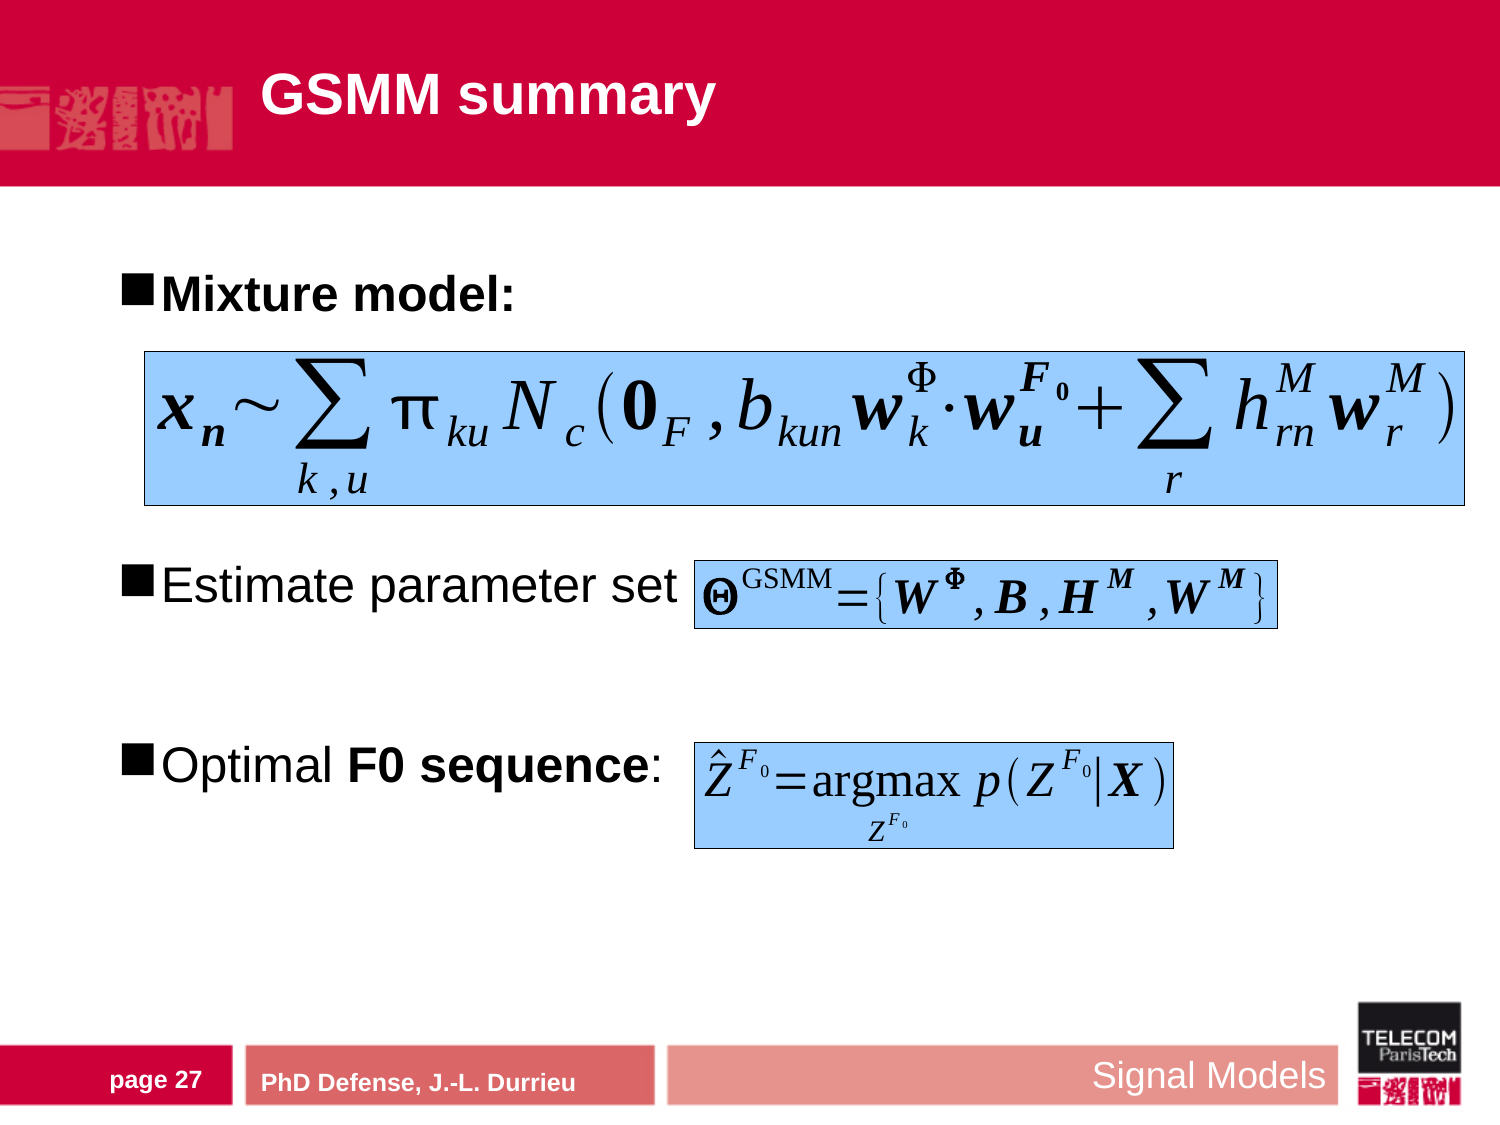

# GSMM summary
Mixture model:
Estimate parameter set
Optimal F0 sequence:
Signal Models
27